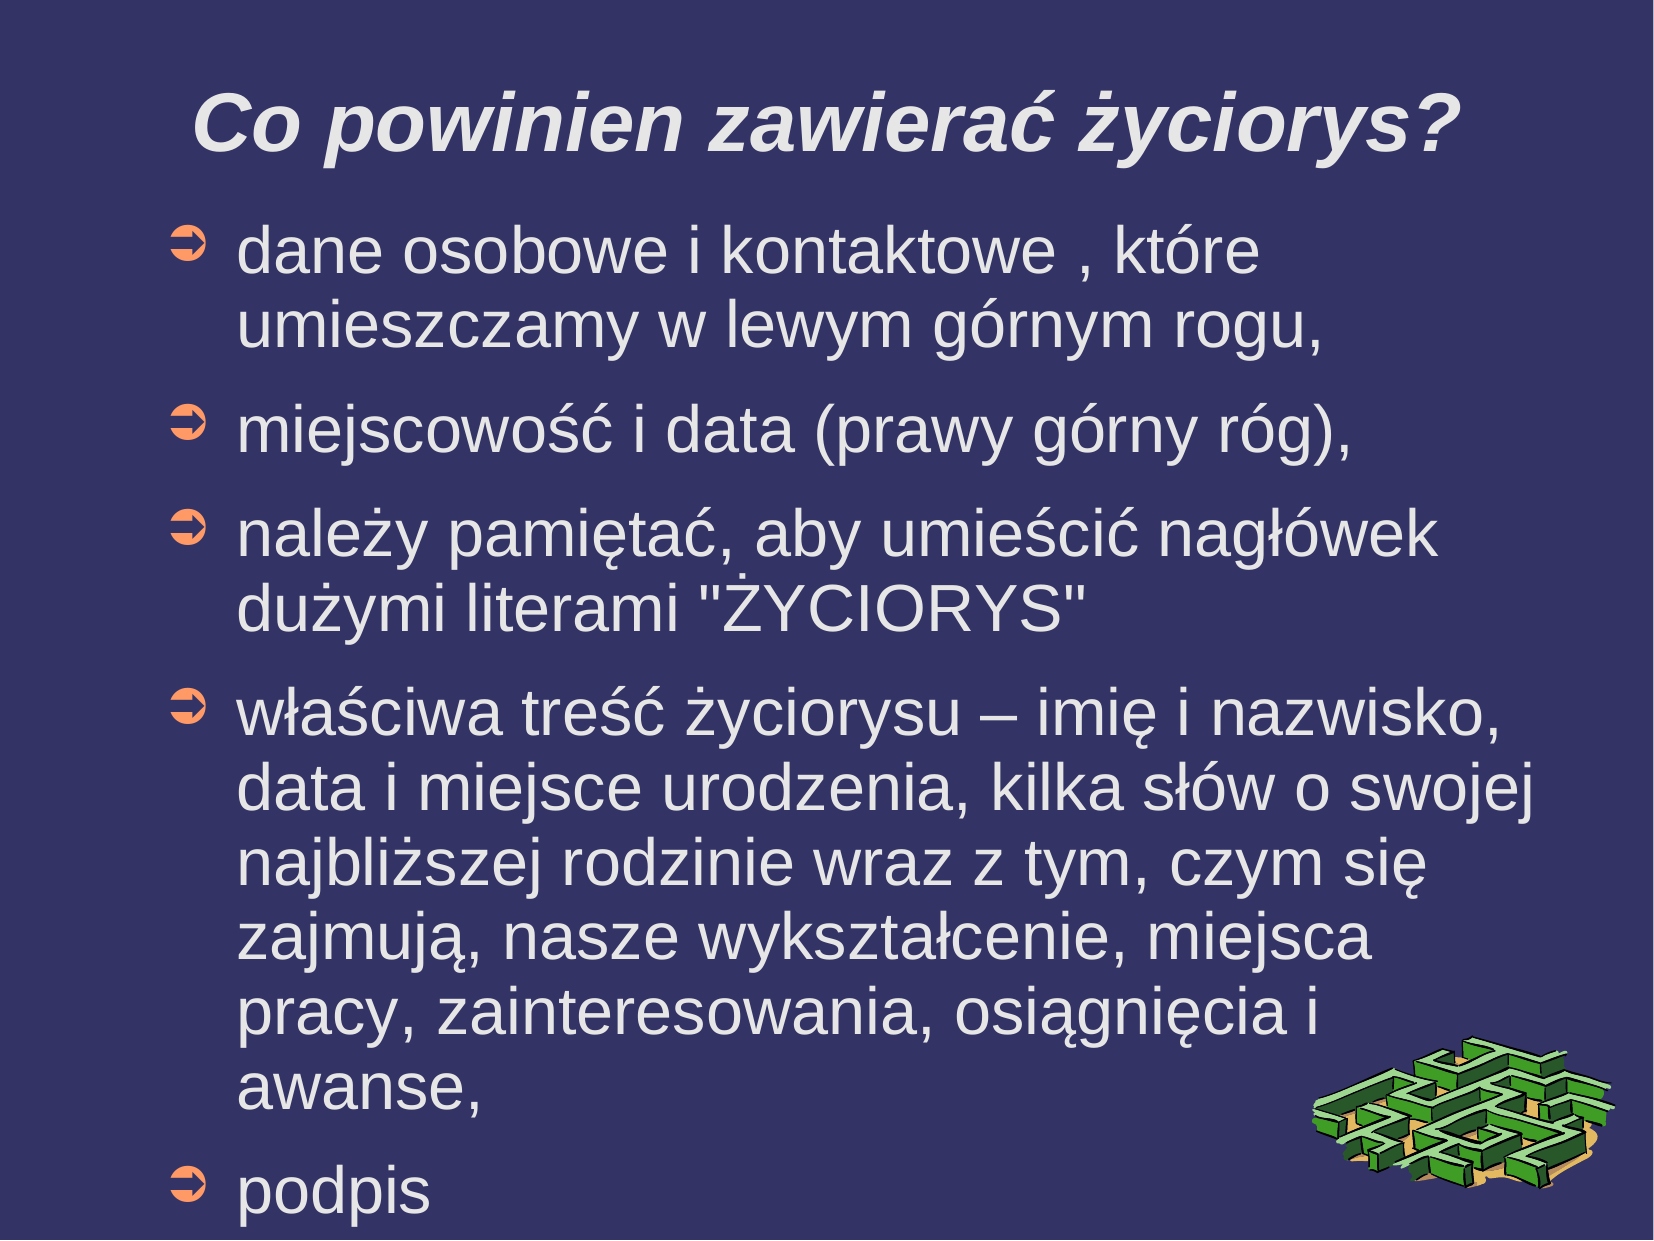

# Co powinien zawierać życiorys?
dane osobowe i kontaktowe , które umieszczamy w lewym górnym rogu,
miejscowość i data (prawy górny róg),
należy pamiętać, aby umieścić nagłówek dużymi literami "ŻYCIORYS"
właściwa treść życiorysu – imię i nazwisko, data i miejsce urodzenia, kilka słów o swojej najbliższej rodzinie wraz z tym, czym się zajmują, nasze wykształcenie, miejsca pracy, zainteresowania, osiągnięcia i awanse,
podpis